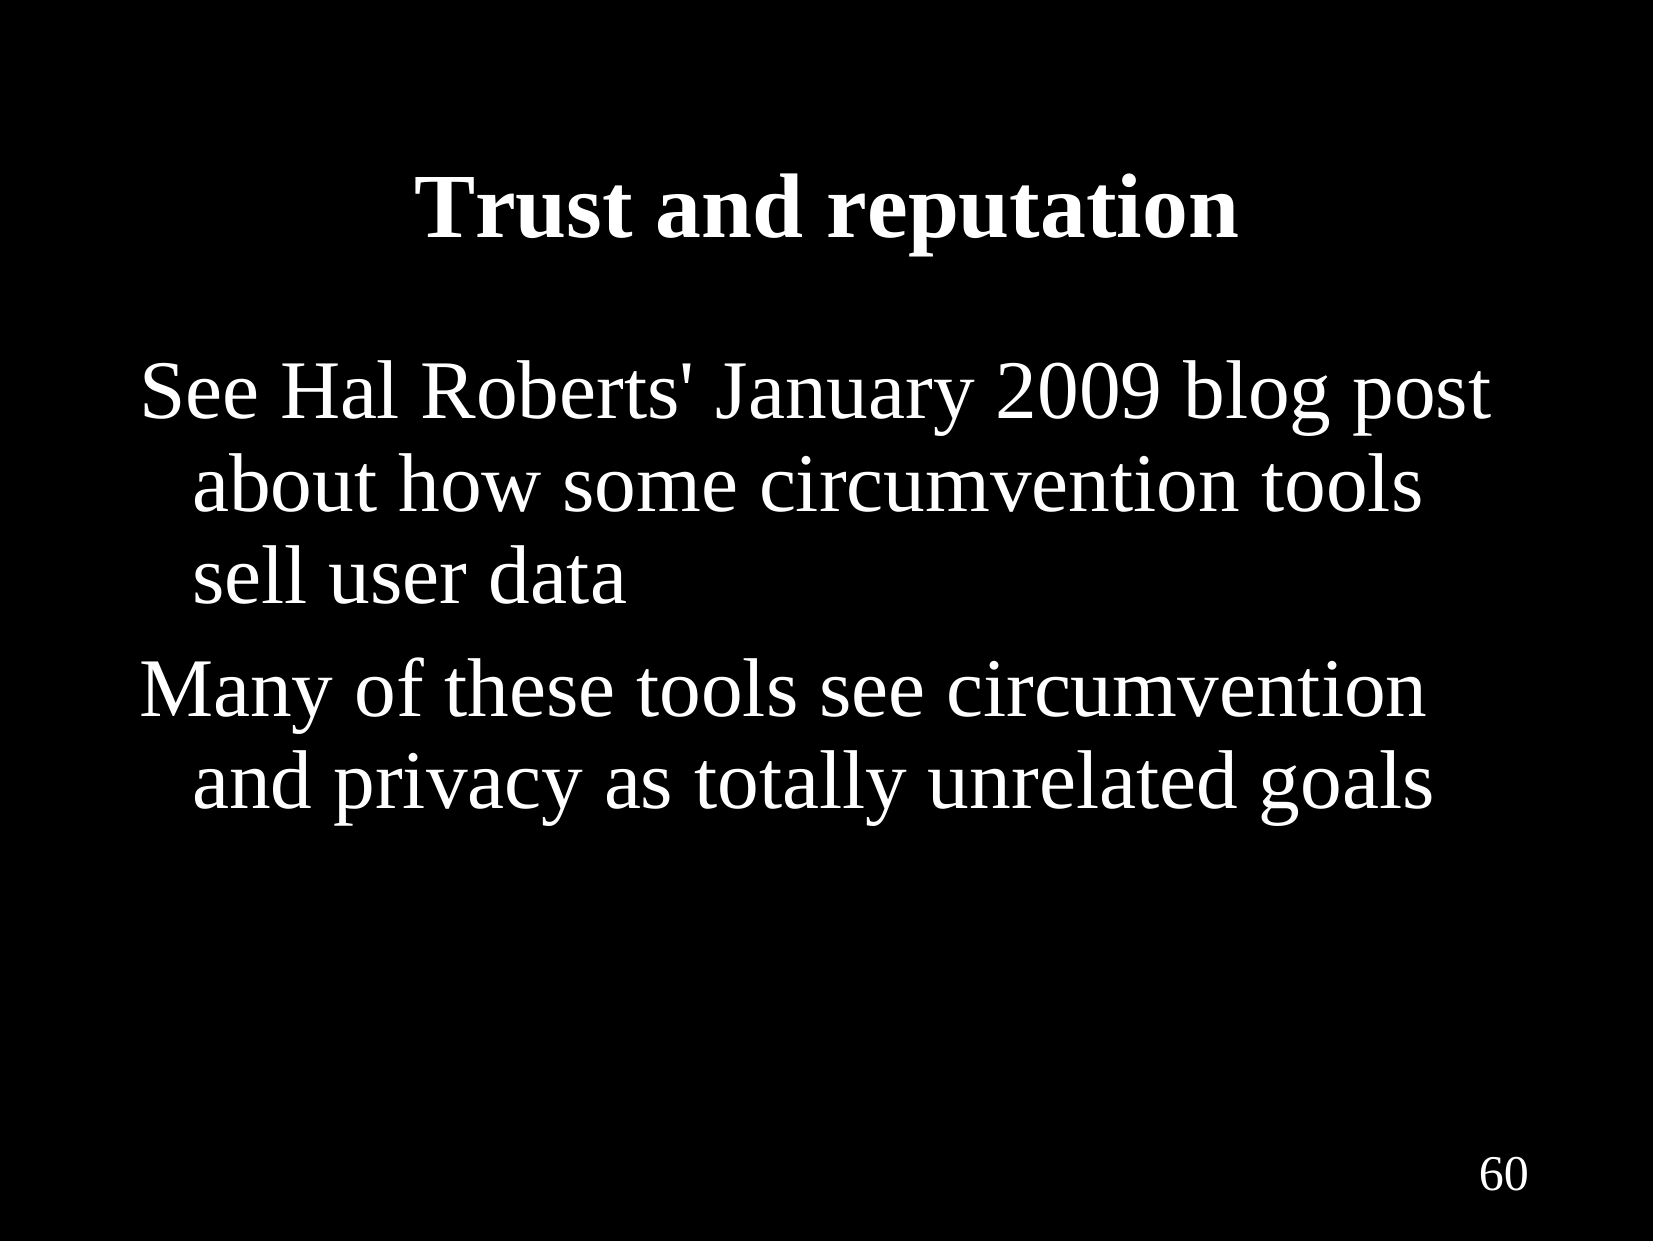

# Trust and reputation
See Hal Roberts' January 2009 blog post about how some circumvention tools sell user data
Many of these tools see circumvention and privacy as totally unrelated goals